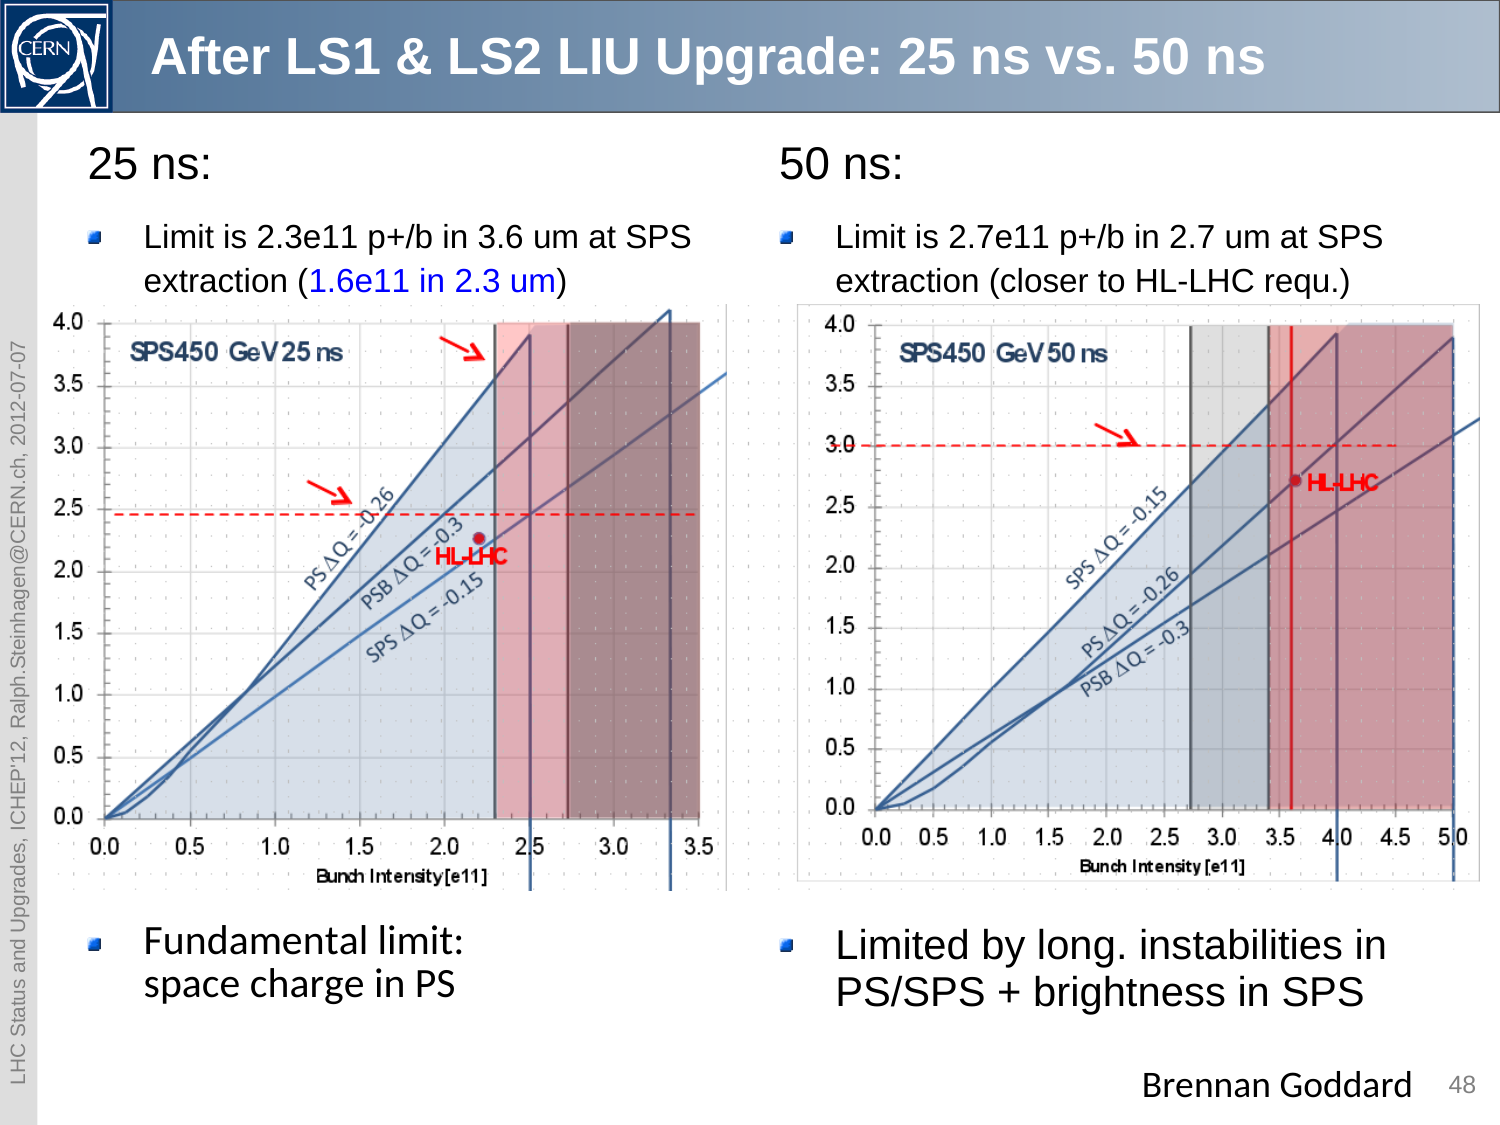

# After LS1 & LS2 LIU Upgrade: 25 ns vs. 50 ns
25 ns:
Limit is 2.3e11 p+/b in 3.6 um at SPS extraction (1.6e11 in 2.3 um)
Fundamental limit: 		space charge in PS
50 ns:
Limit is 2.7e11 p+/b in 2.7 um at SPS extraction (closer to HL-LHC requ.)
Limited by long. instabilities in PS/SPS + brightness in SPS
Brennan Goddard